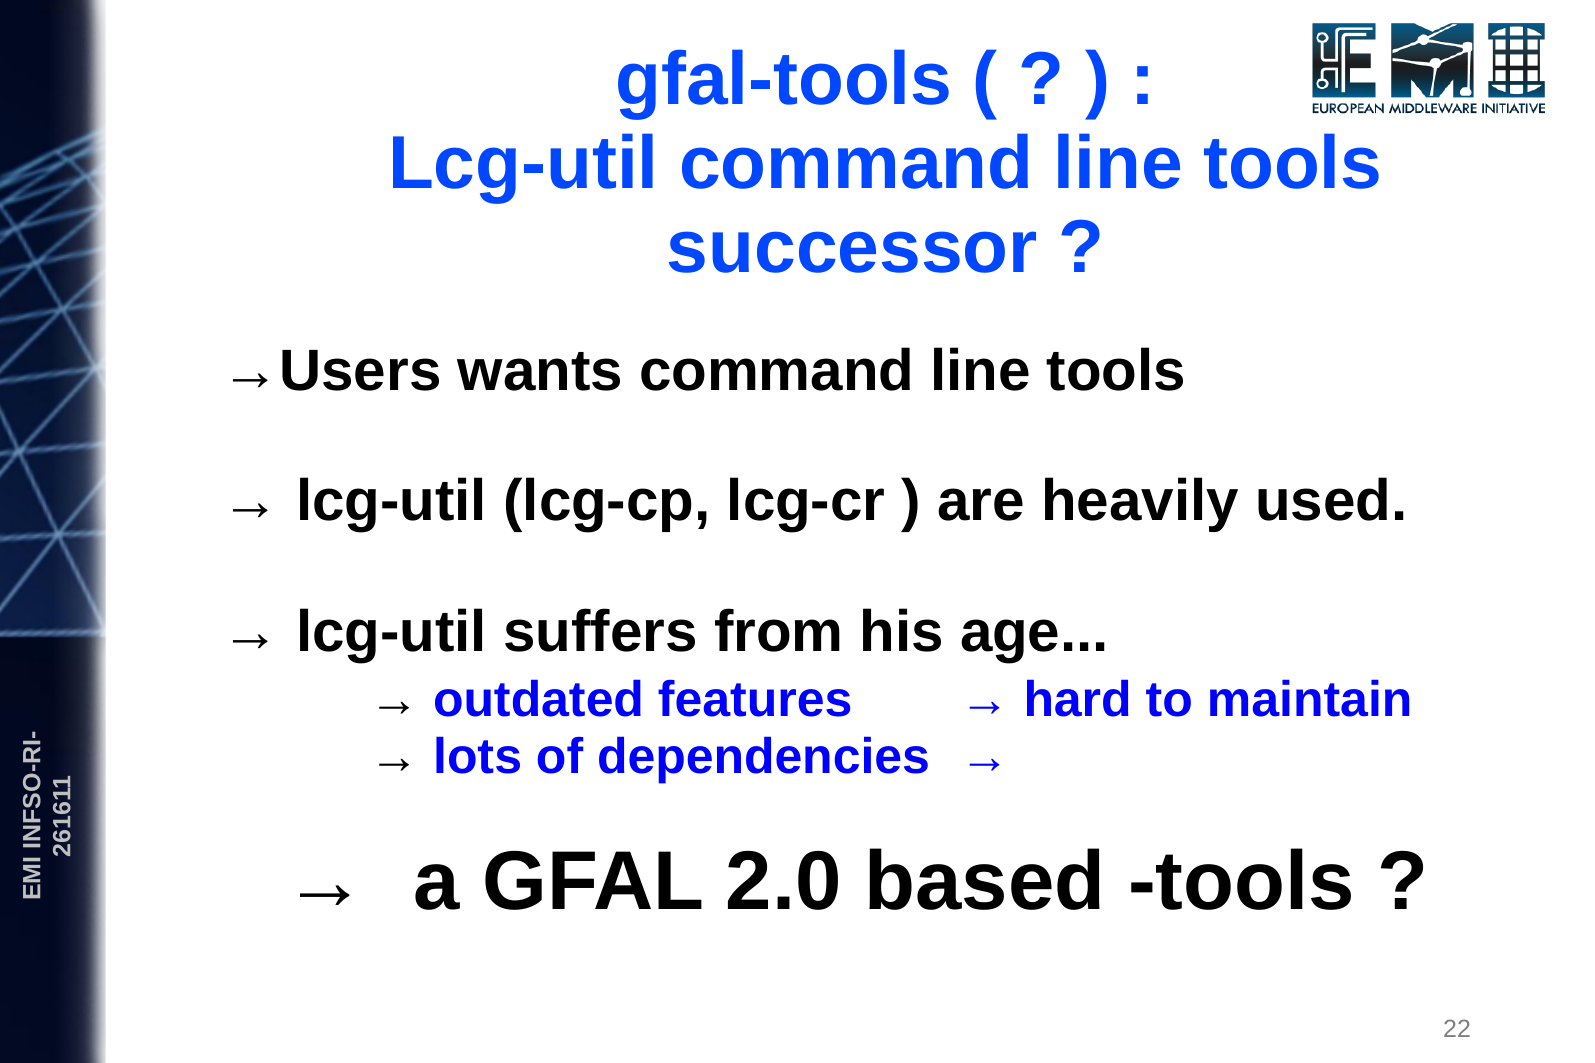

gfal-tools ( ? ) :
Lcg-util command line tools successor ?
→Users wants command line tools
→ lcg-util (lcg-cp, lcg-cr ) are heavily used.
→ lcg-util suffers from his age...
		→ outdated features		→ hard to maintain
		→ lots of dependencies	→
→ a GFAL 2.0 based -tools ?
22